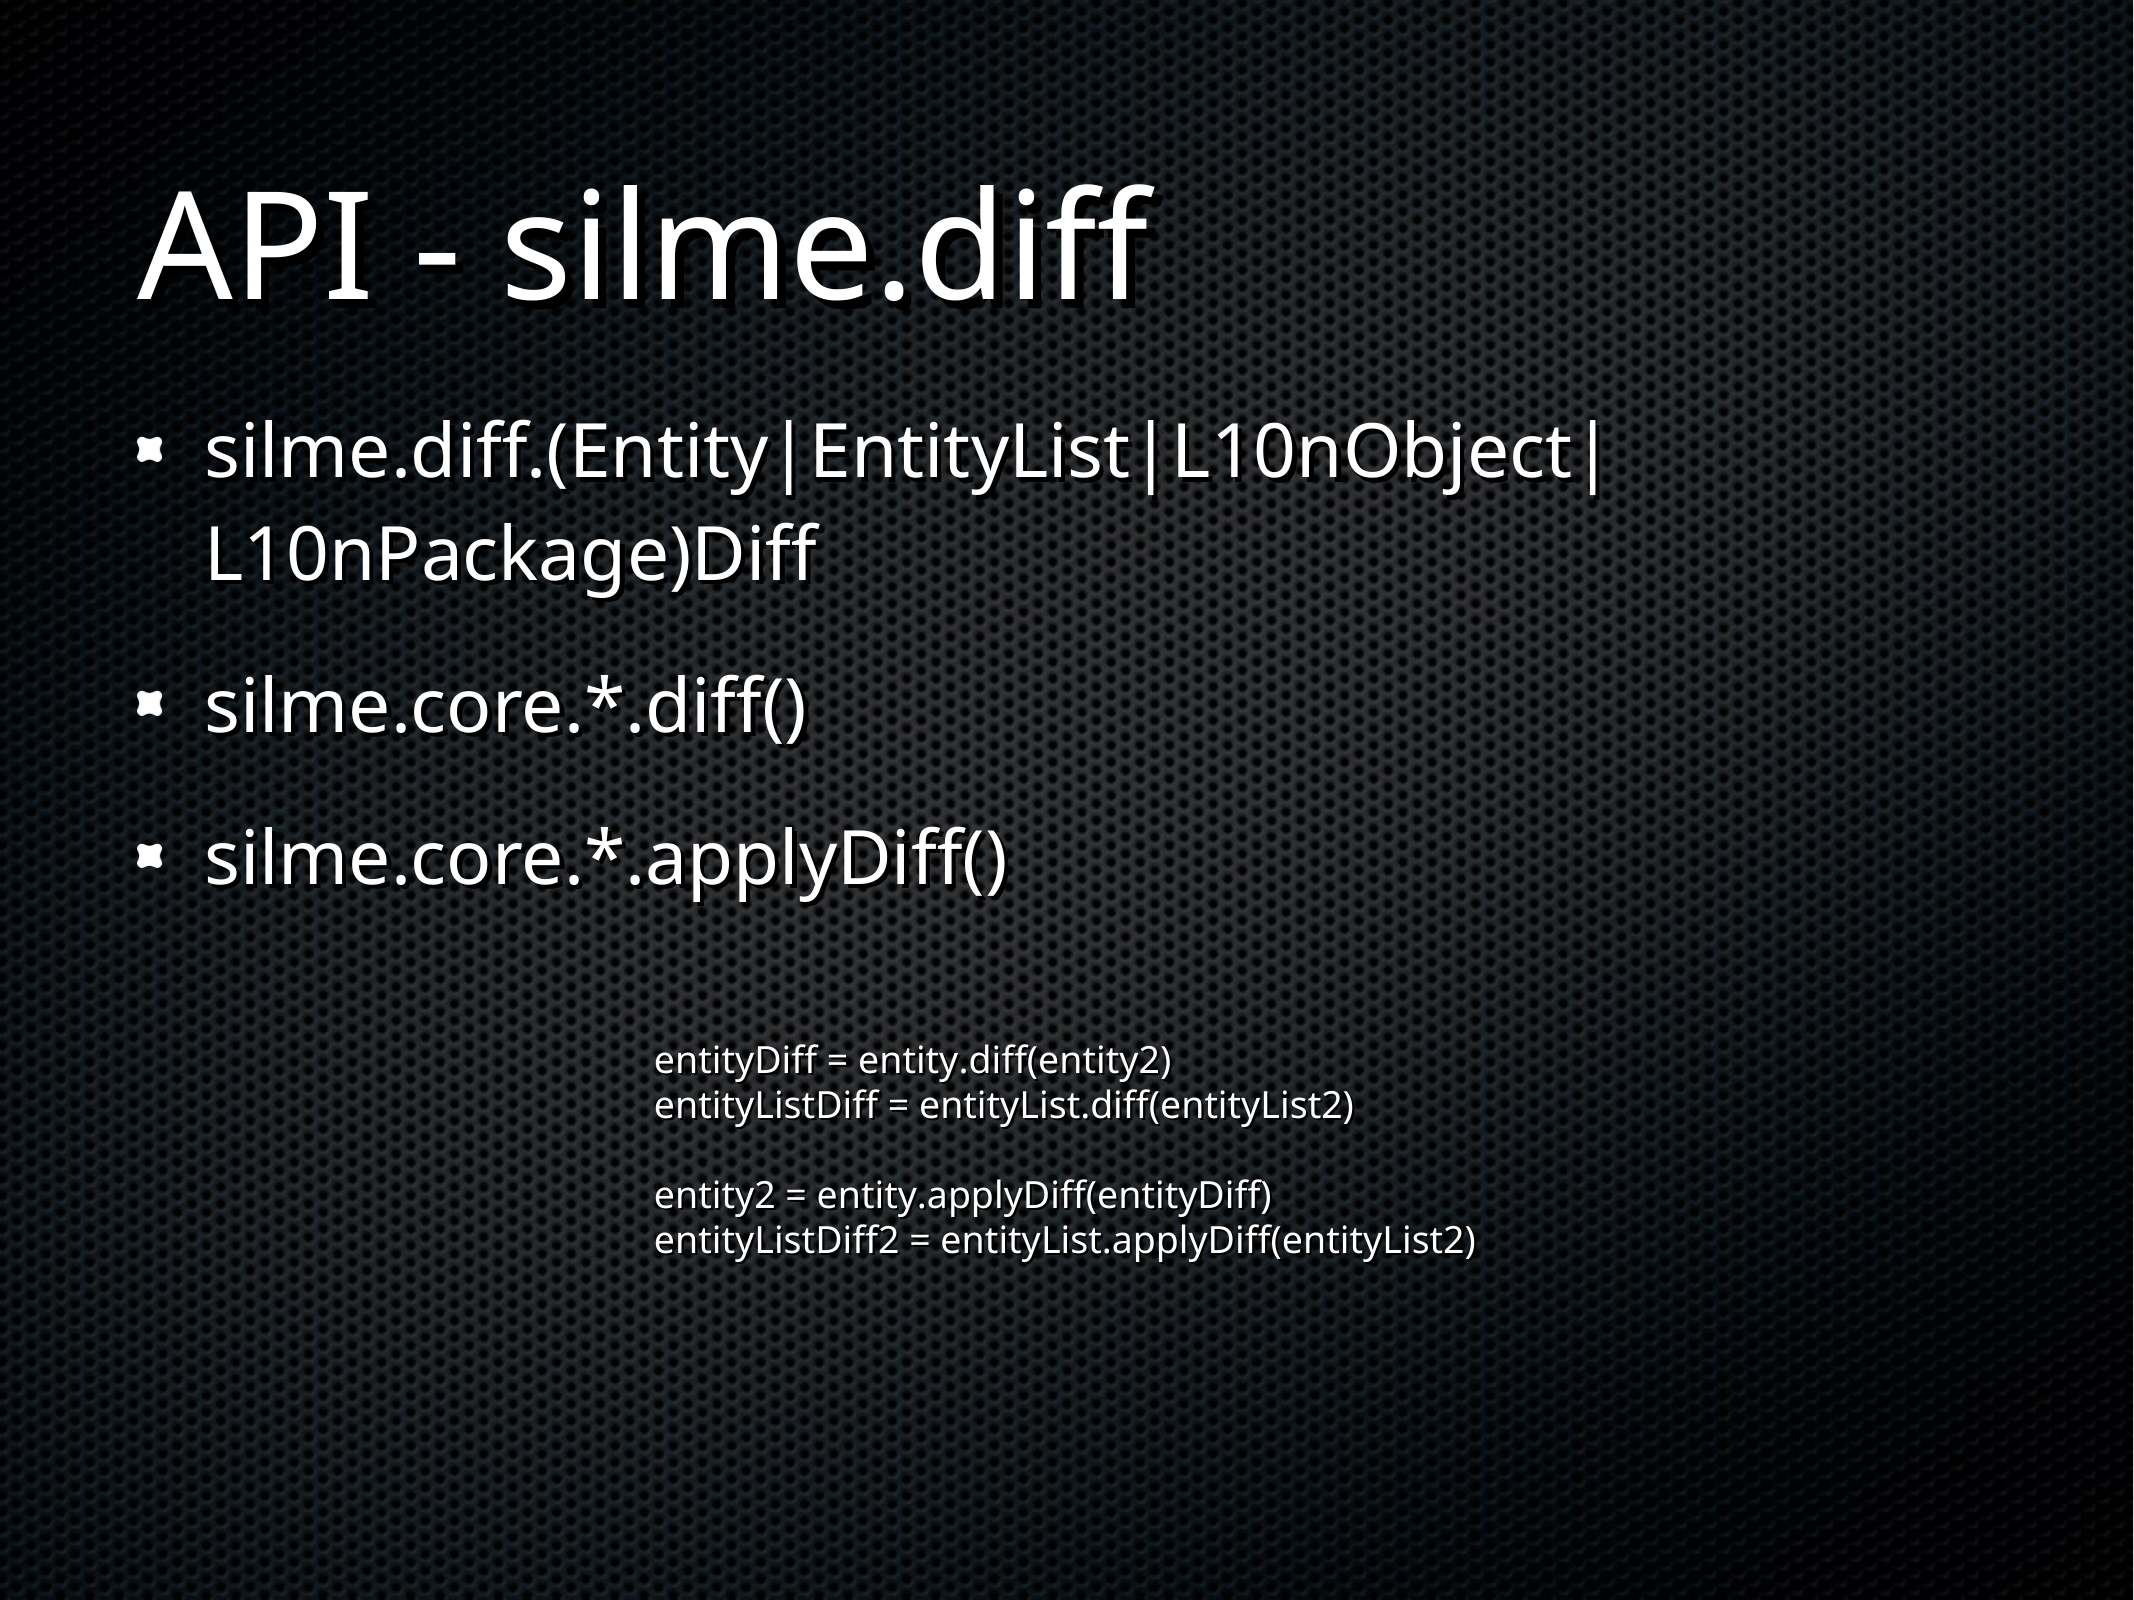

# API - silme.diff
silme.diff.(Entity|EntityList|L10nObject|L10nPackage)Diff
silme.core.*.diff()
silme.core.*.applyDiff()
entityDiff = entity.diff(entity2)
entityListDiff = entityList.diff(entityList2)
entity2 = entity.applyDiff(entityDiff)
entityListDiff2 = entityList.applyDiff(entityList2)